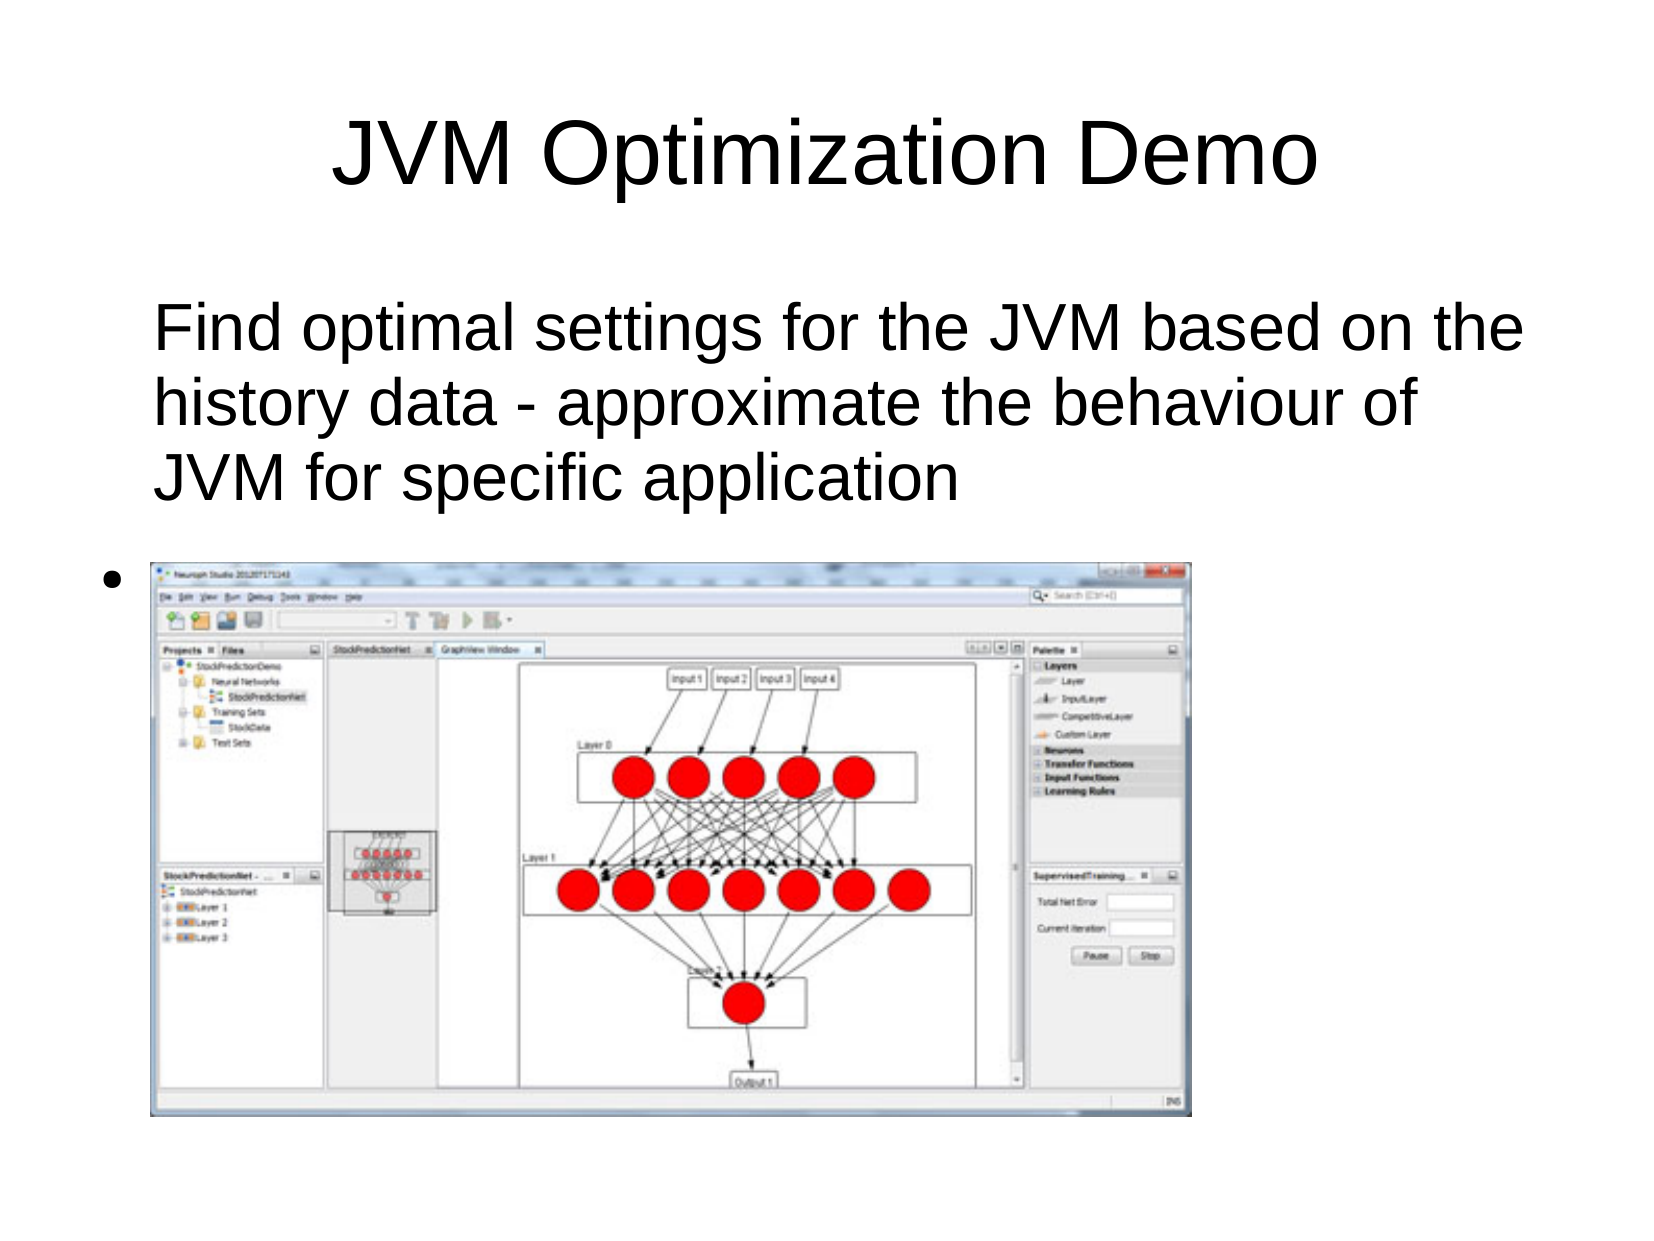

# JVM Optimization Demo
Find optimal settings for the JVM based on the history data - approximate the behaviour of JVM for specific application